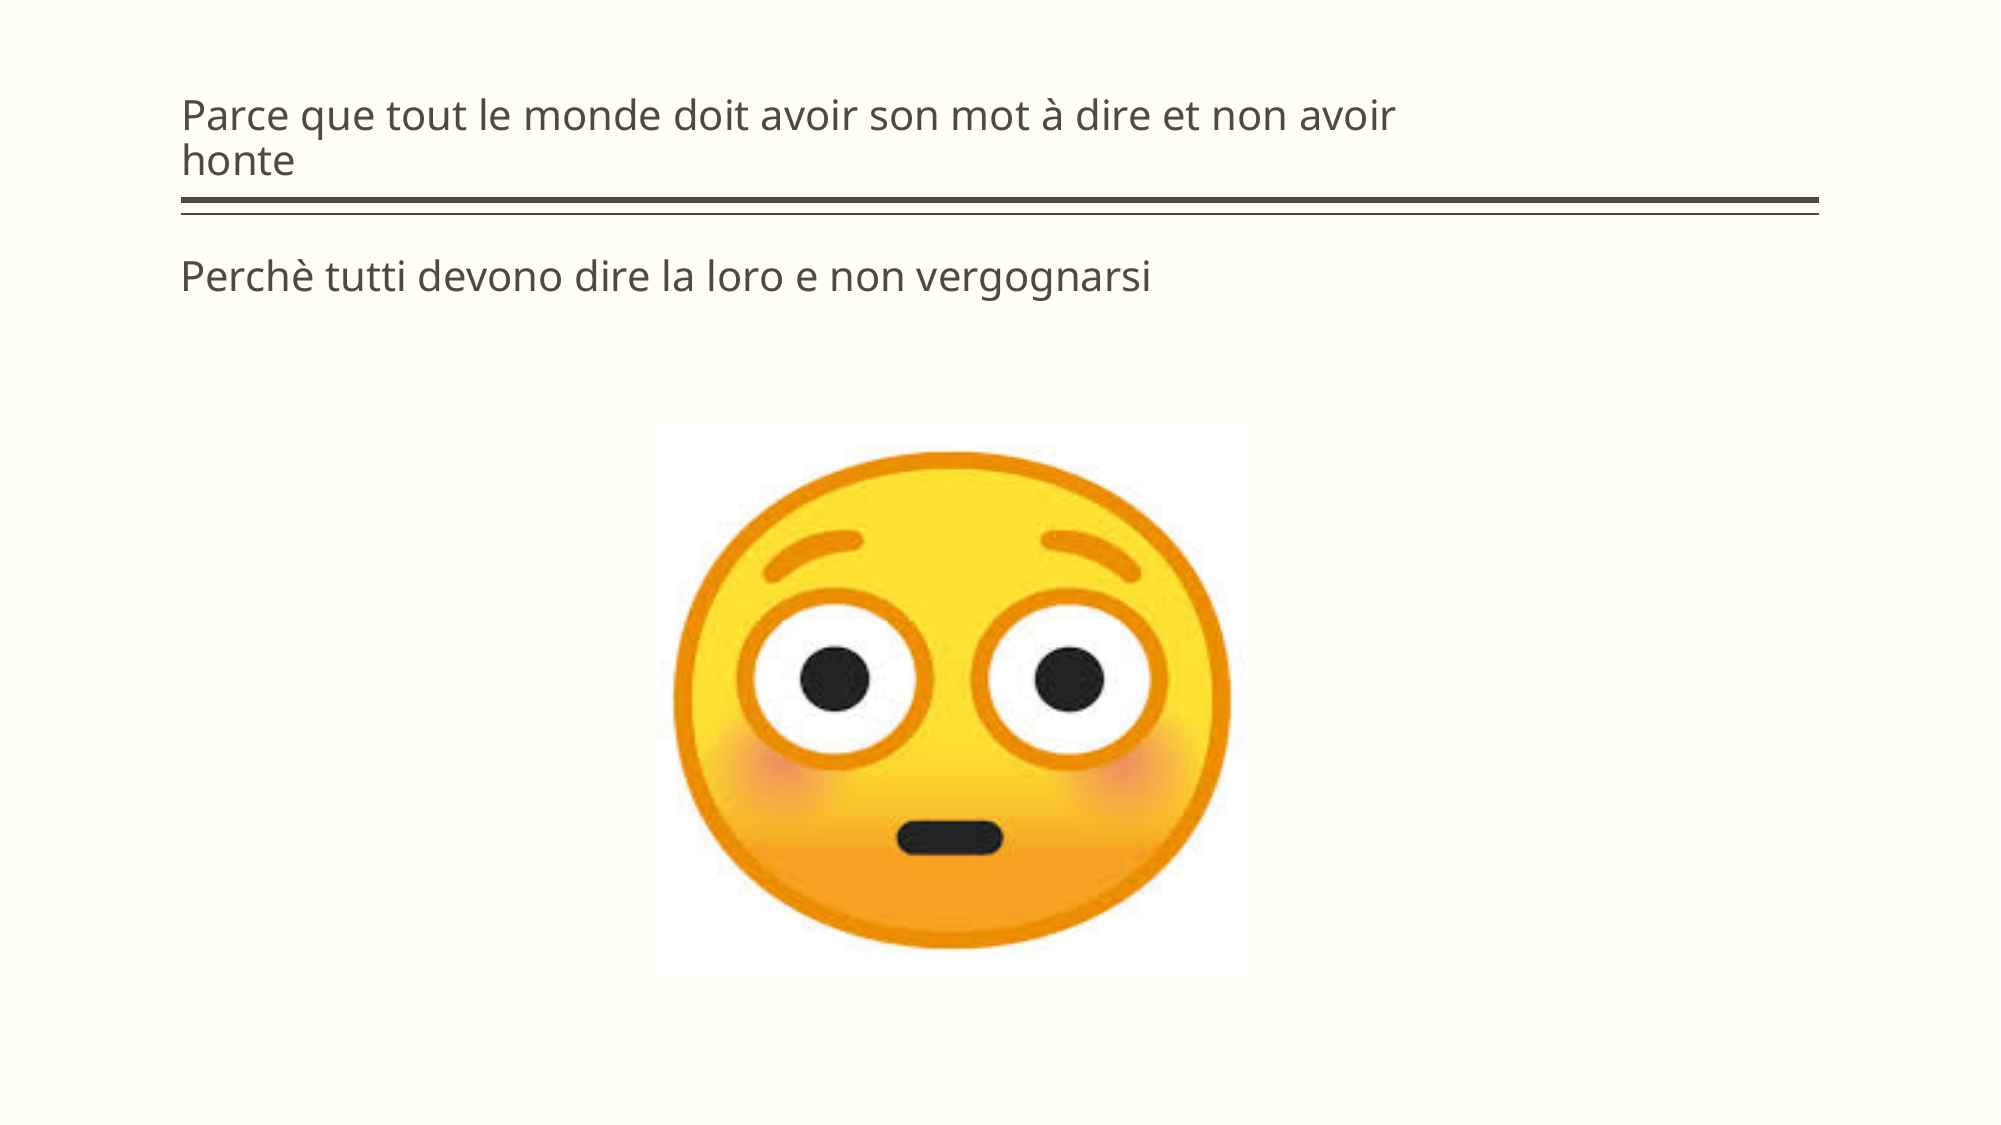

# Parce que tout le monde doit avoir son mot à dire et non avoir honte
Perchè tutti devono dire la loro e non vergognarsi